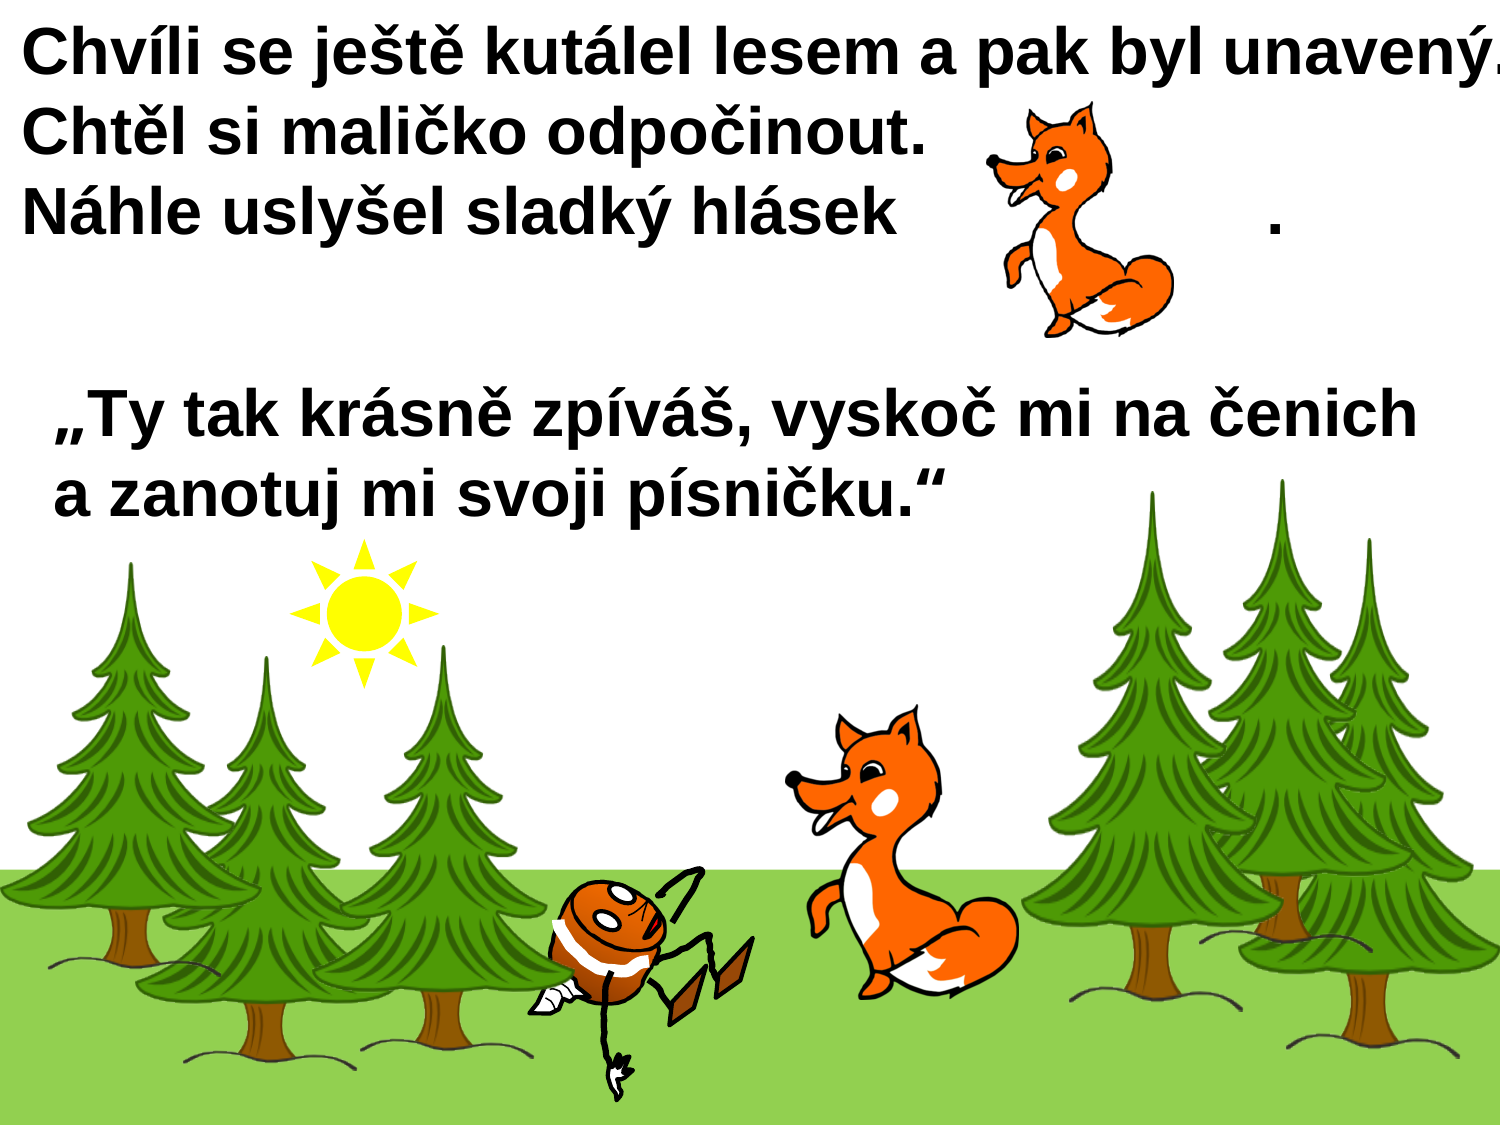

Chvíli se ještě kutálel lesem a pak byl unavený.
Chtěl si maličko odpočinout.
Náhle uslyšel sladký hlásek .
„Ty tak krásně zpíváš, vyskoč mi na čenich
a zanotuj mi svoji písničku.“